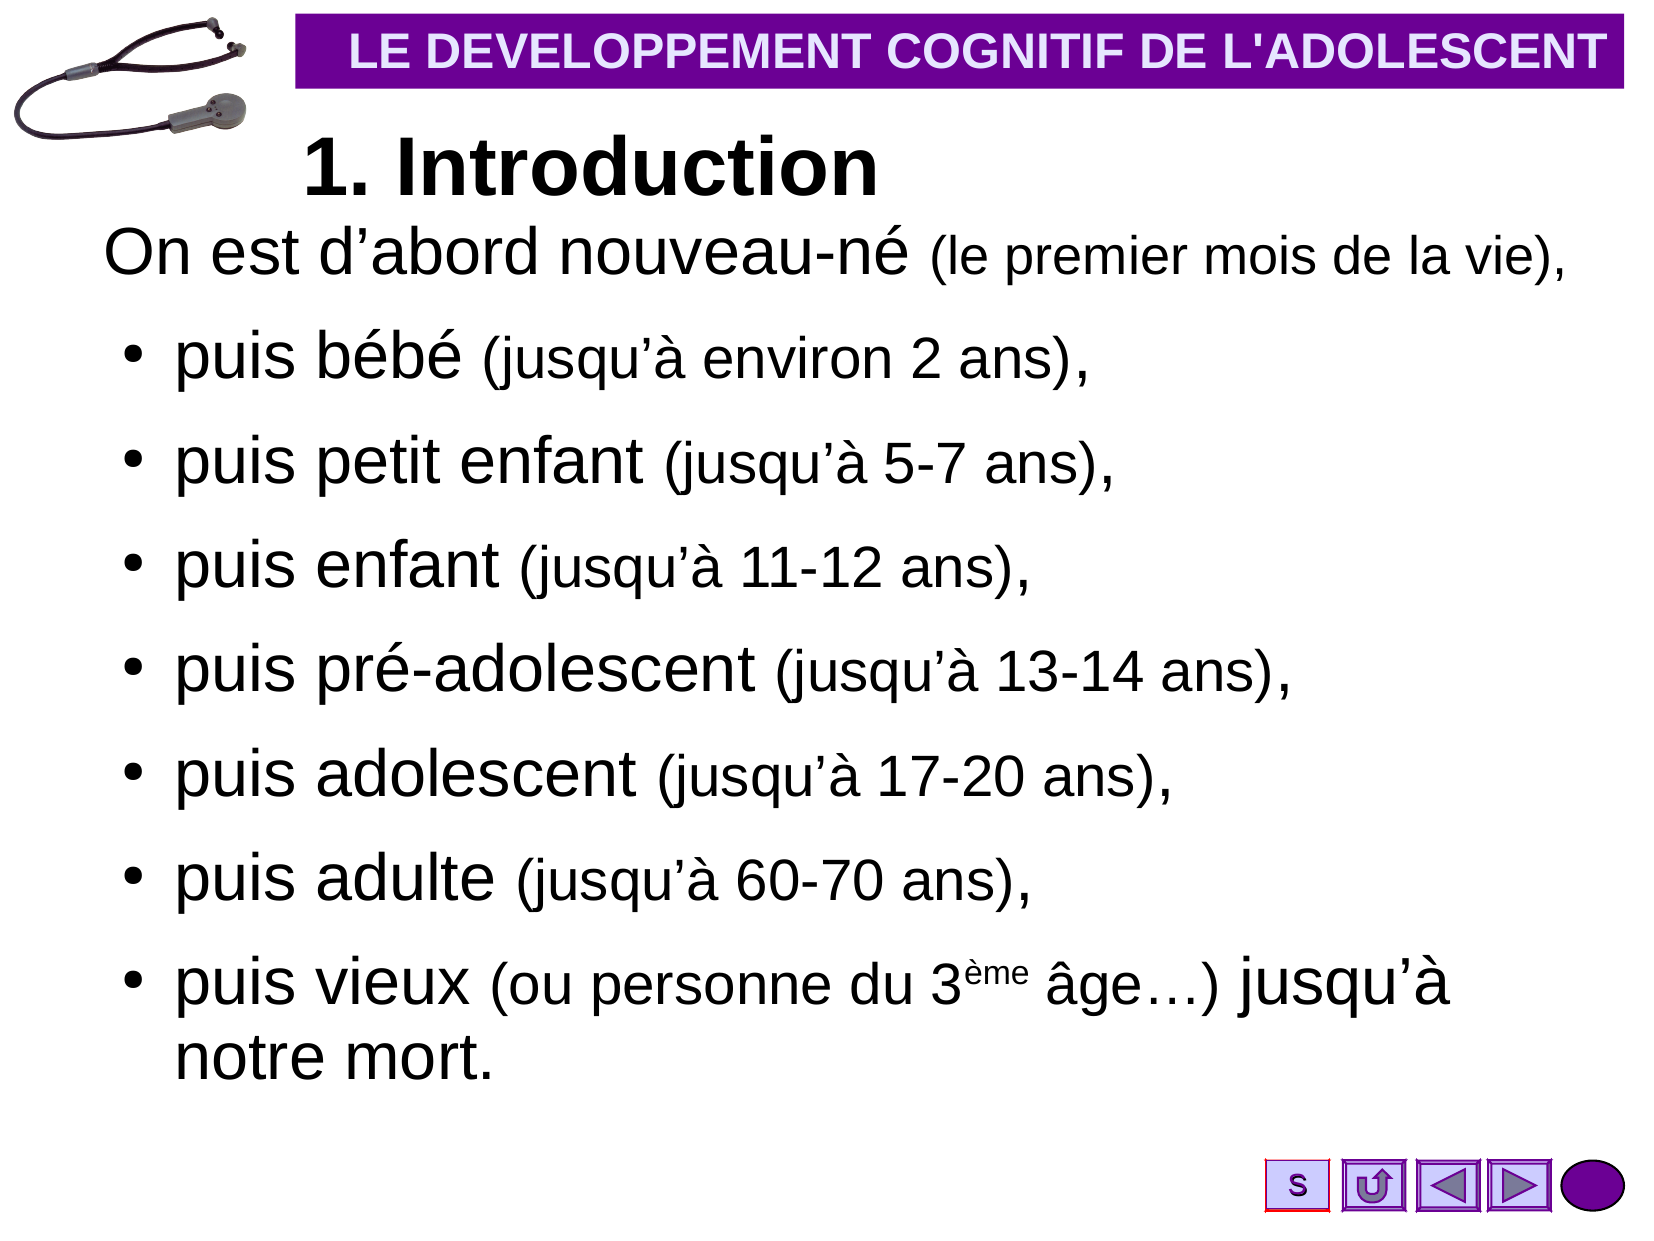

LE DEVELOPPEMENT COGNITIF DE L'ADOLESCENT
1. Introduction
# On est d’abord nouveau-né (le premier mois de la vie),
puis bébé (jusqu’à environ 2 ans),
puis petit enfant (jusqu’à 5-7 ans),
puis enfant (jusqu’à 11-12 ans),
puis pré-adolescent (jusqu’à 13-14 ans),
puis adolescent (jusqu’à 17-20 ans),
puis adulte (jusqu’à 60-70 ans),
puis vieux (ou personne du 3ème âge…) jusqu’à notre mort.